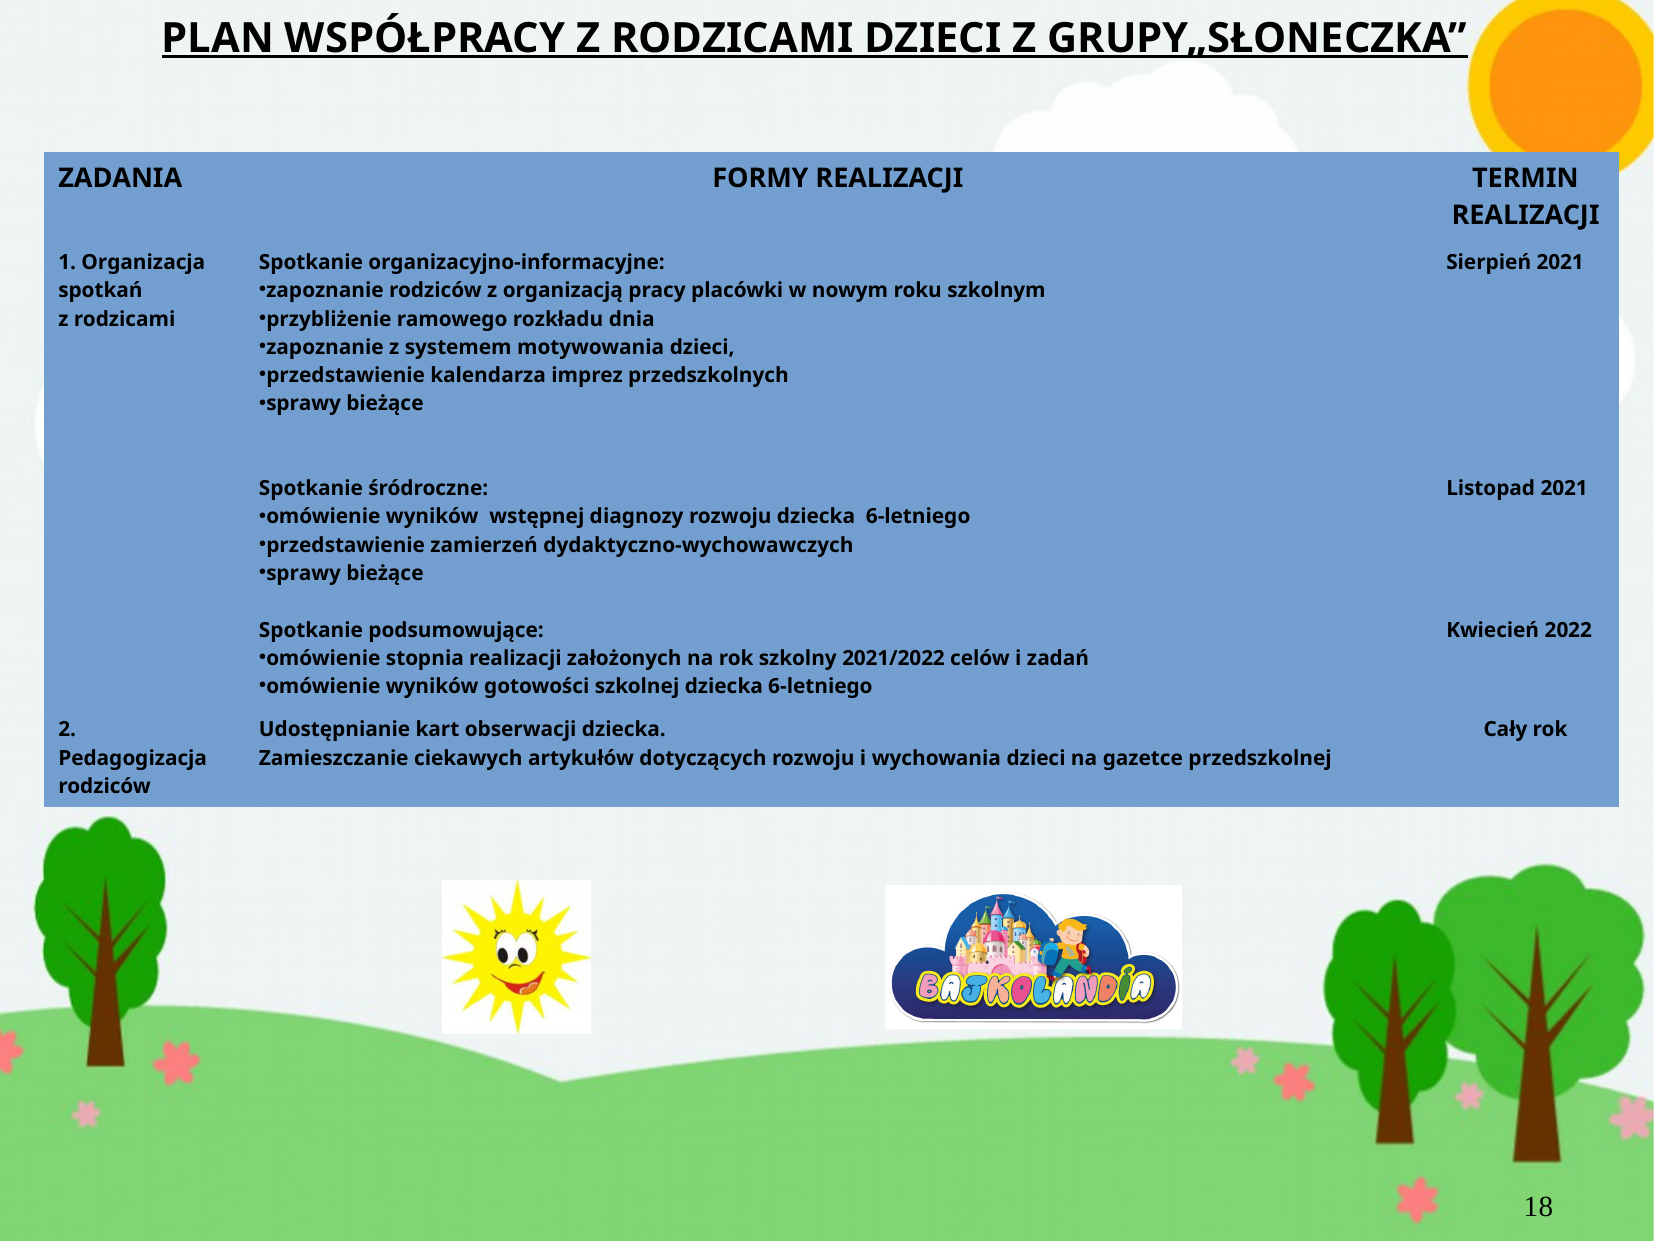

PLAN WSPÓŁPRACY Z RODZICAMI DZIECI Z GRUPY„SŁONECZKA”
| ZADANIA | FORMY REALIZACJI | TERMIN REALIZACJI |
| --- | --- | --- |
| 1. Organizacja spotkań z rodzicami | Spotkanie organizacyjno-informacyjne: zapoznanie rodziców z organizacją pracy placówki w nowym roku szkolnym przybliżenie ramowego rozkładu dnia zapoznanie z systemem motywowania dzieci, przedstawienie kalendarza imprez przedszkolnych sprawy bieżące Spotkanie śródroczne: omówienie wyników wstępnej diagnozy rozwoju dziecka 6-letniego przedstawienie zamierzeń dydaktyczno-wychowawczych sprawy bieżące Spotkanie podsumowujące: omówienie stopnia realizacji założonych na rok szkolny 2021/2022 celów i zadań omówienie wyników gotowości szkolnej dziecka 6-letniego | Sierpień 2021 Listopad 2021 Kwiecień 2022 |
| 2. Pedagogizacja rodziców | Udostępnianie kart obserwacji dziecka. Zamieszczanie ciekawych artykułów dotyczących rozwoju i wychowania dzieci na gazetce przedszkolnej | Cały rok |
#